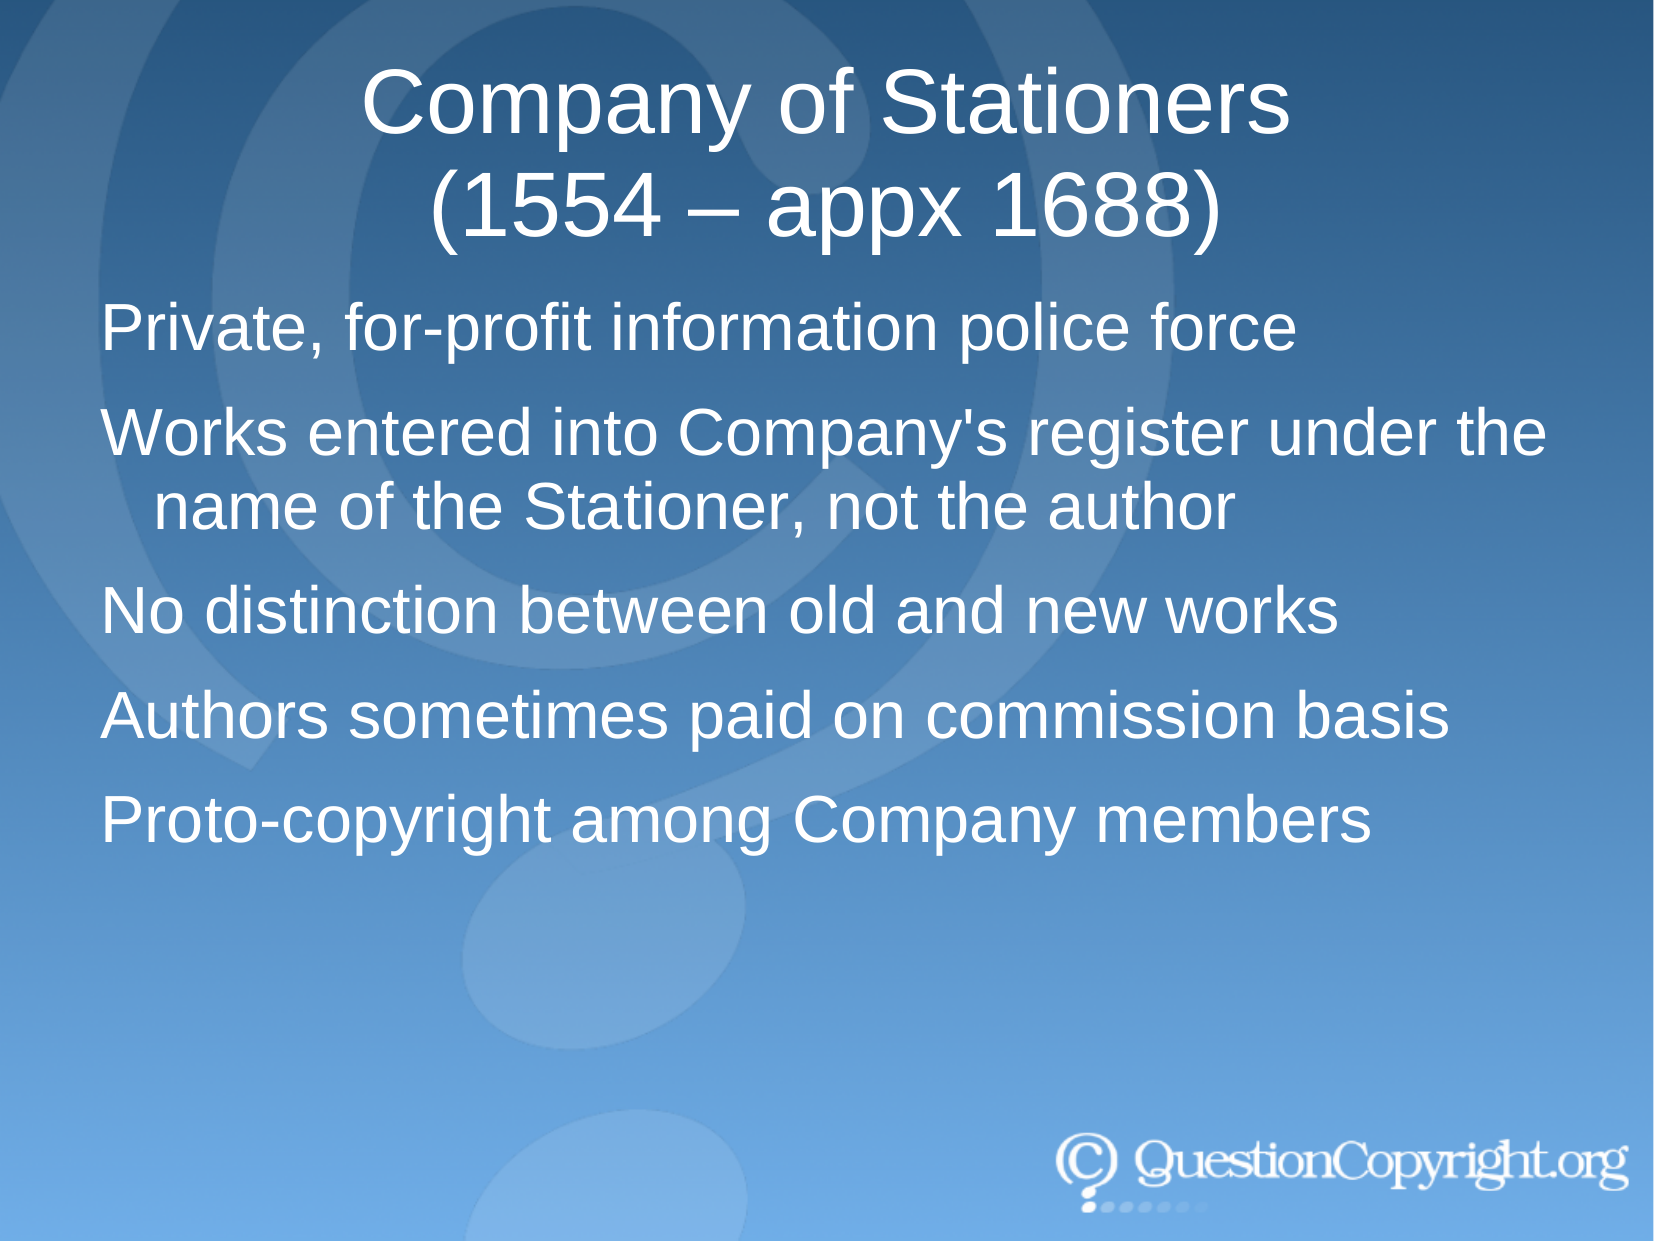

# Company of Stationers (1554 – appx 1688)
Private, for-profit information police force
Works entered into Company's register under the name of the Stationer, not the author
No distinction between old and new works
Authors sometimes paid on commission basis
Proto-copyright among Company members